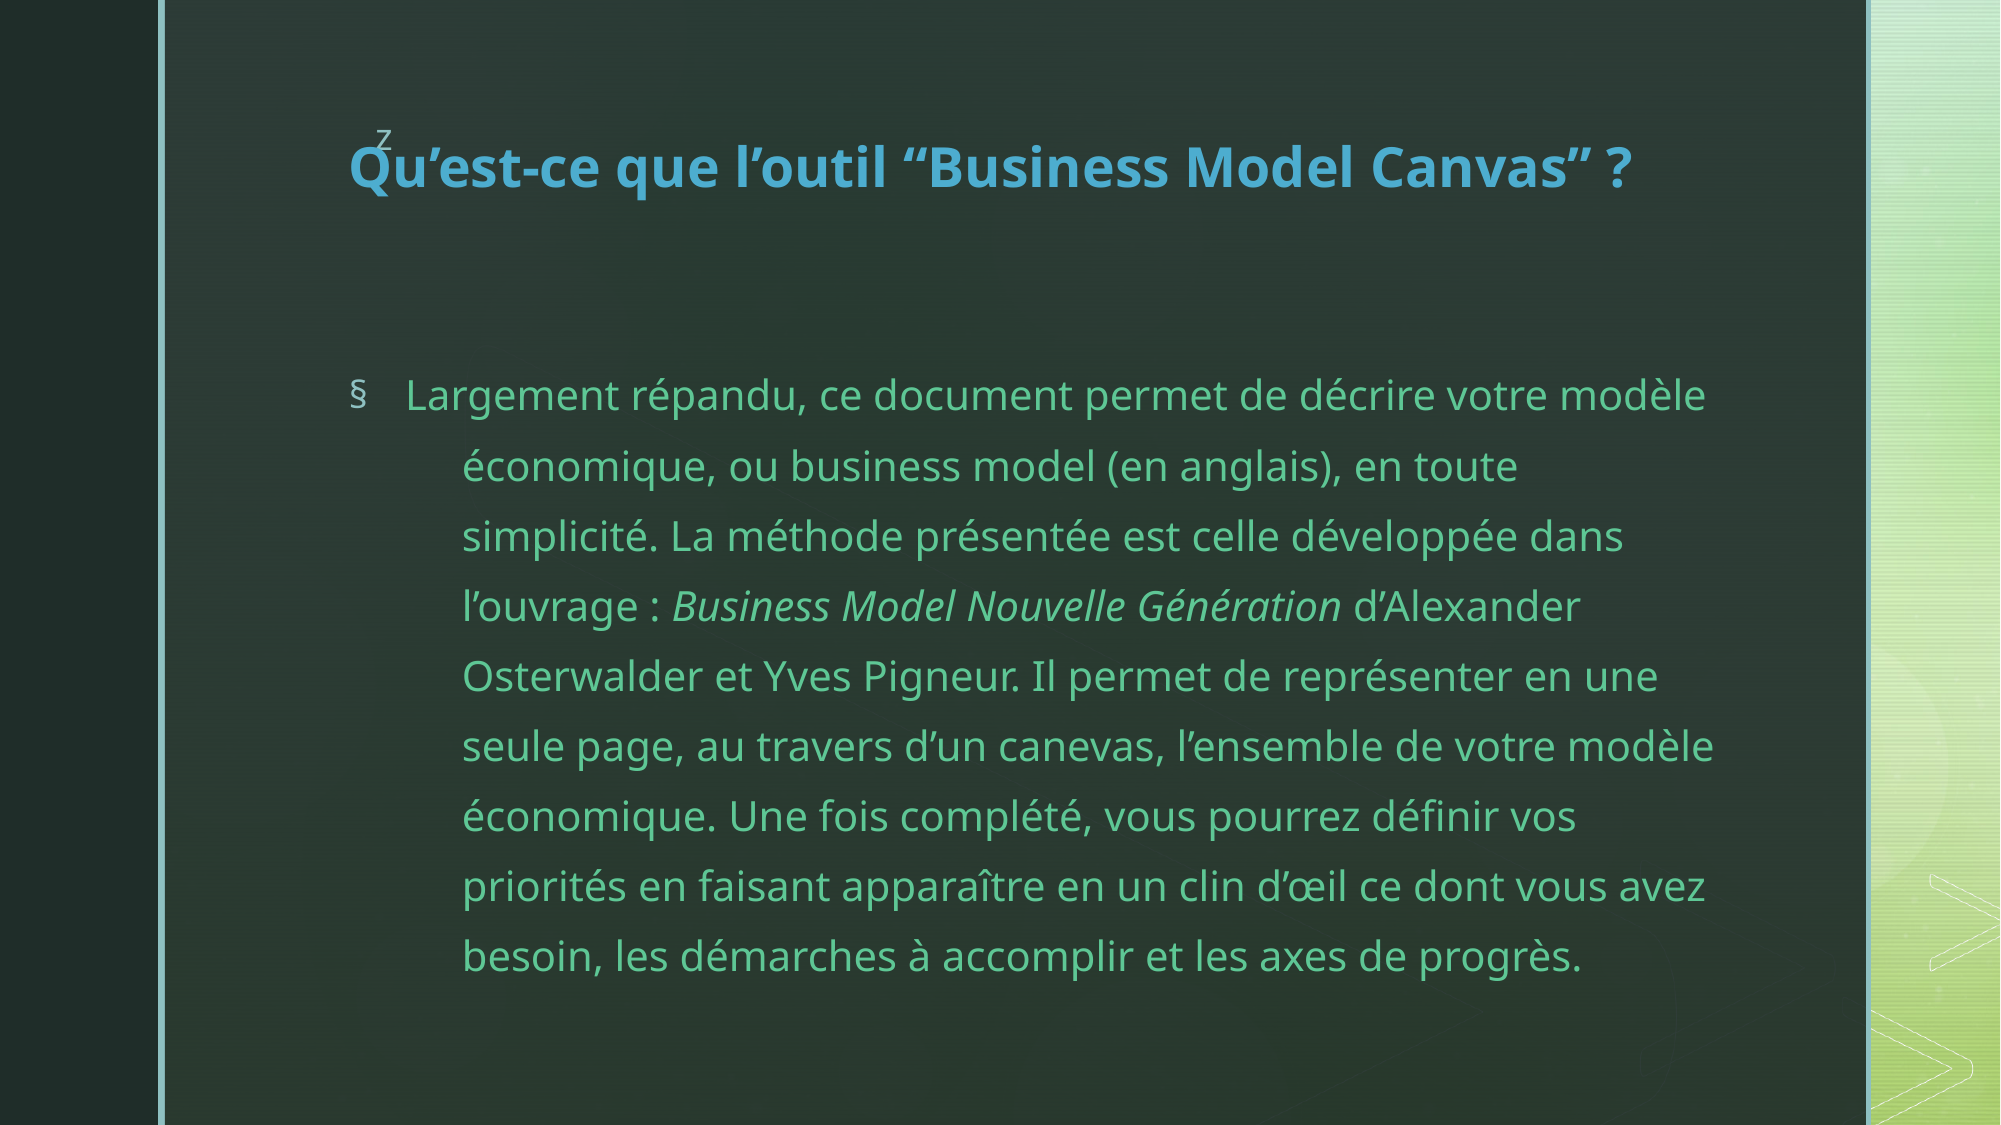

# Qu’est-ce que l’outil “Business Model Canvas” ?
Largement répandu, ce document permet de décrire votre modèle économique, ou business model (en anglais), en toute simplicité. La méthode présentée est celle développée dans l’ouvrage : Business Model Nouvelle Génération d’Alexander Osterwalder et Yves Pigneur. Il permet de représenter en une seule page, au travers d’un canevas, l’ensemble de votre modèle économique. Une fois complété, vous pourrez définir vos priorités en faisant apparaître en un clin d’œil ce dont vous avez besoin, les démarches à accomplir et les axes de progrès.